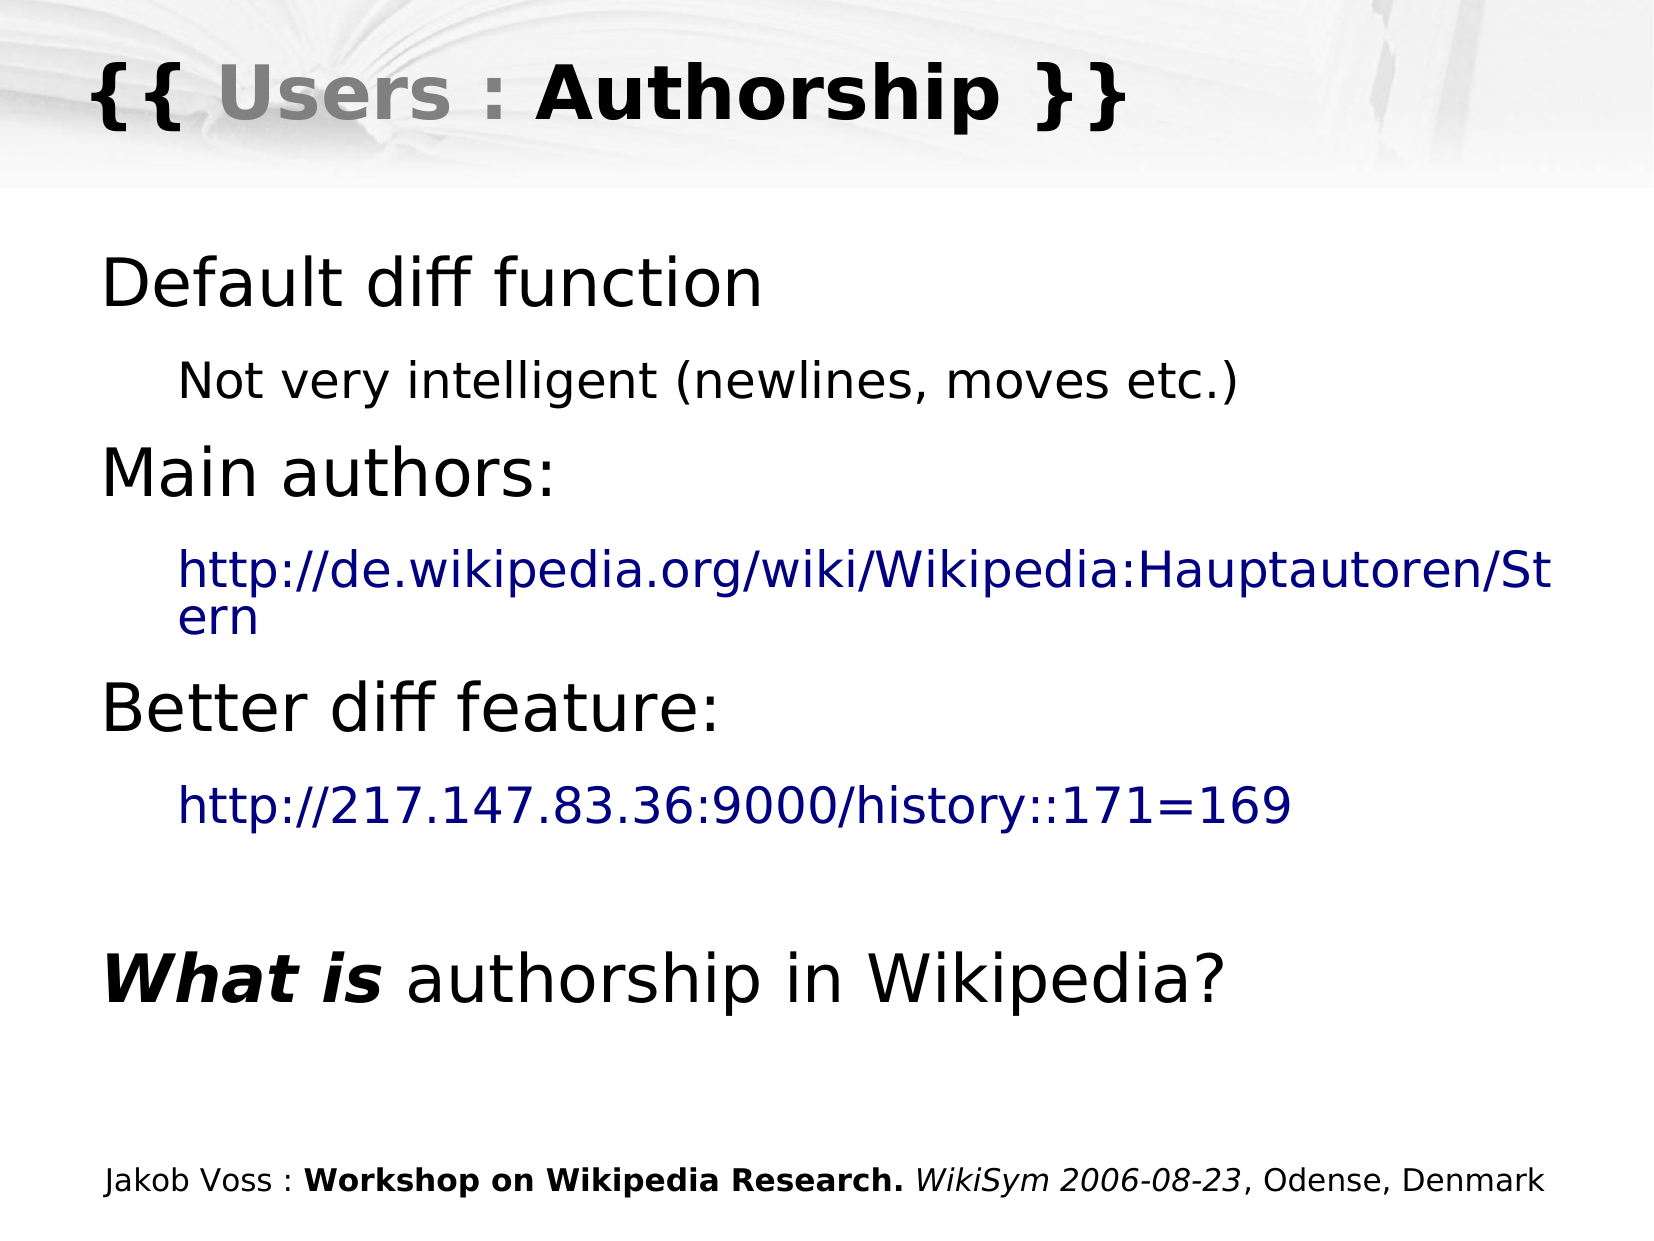

# {{ Users : Authorship }}
Default diff function
Not very intelligent (newlines, moves etc.)
Main authors:
http://de.wikipedia.org/wiki/Wikipedia:Hauptautoren/Stern
Better diff feature:
http://217.147.83.36:9000/history::171=169
What is authorship in Wikipedia?